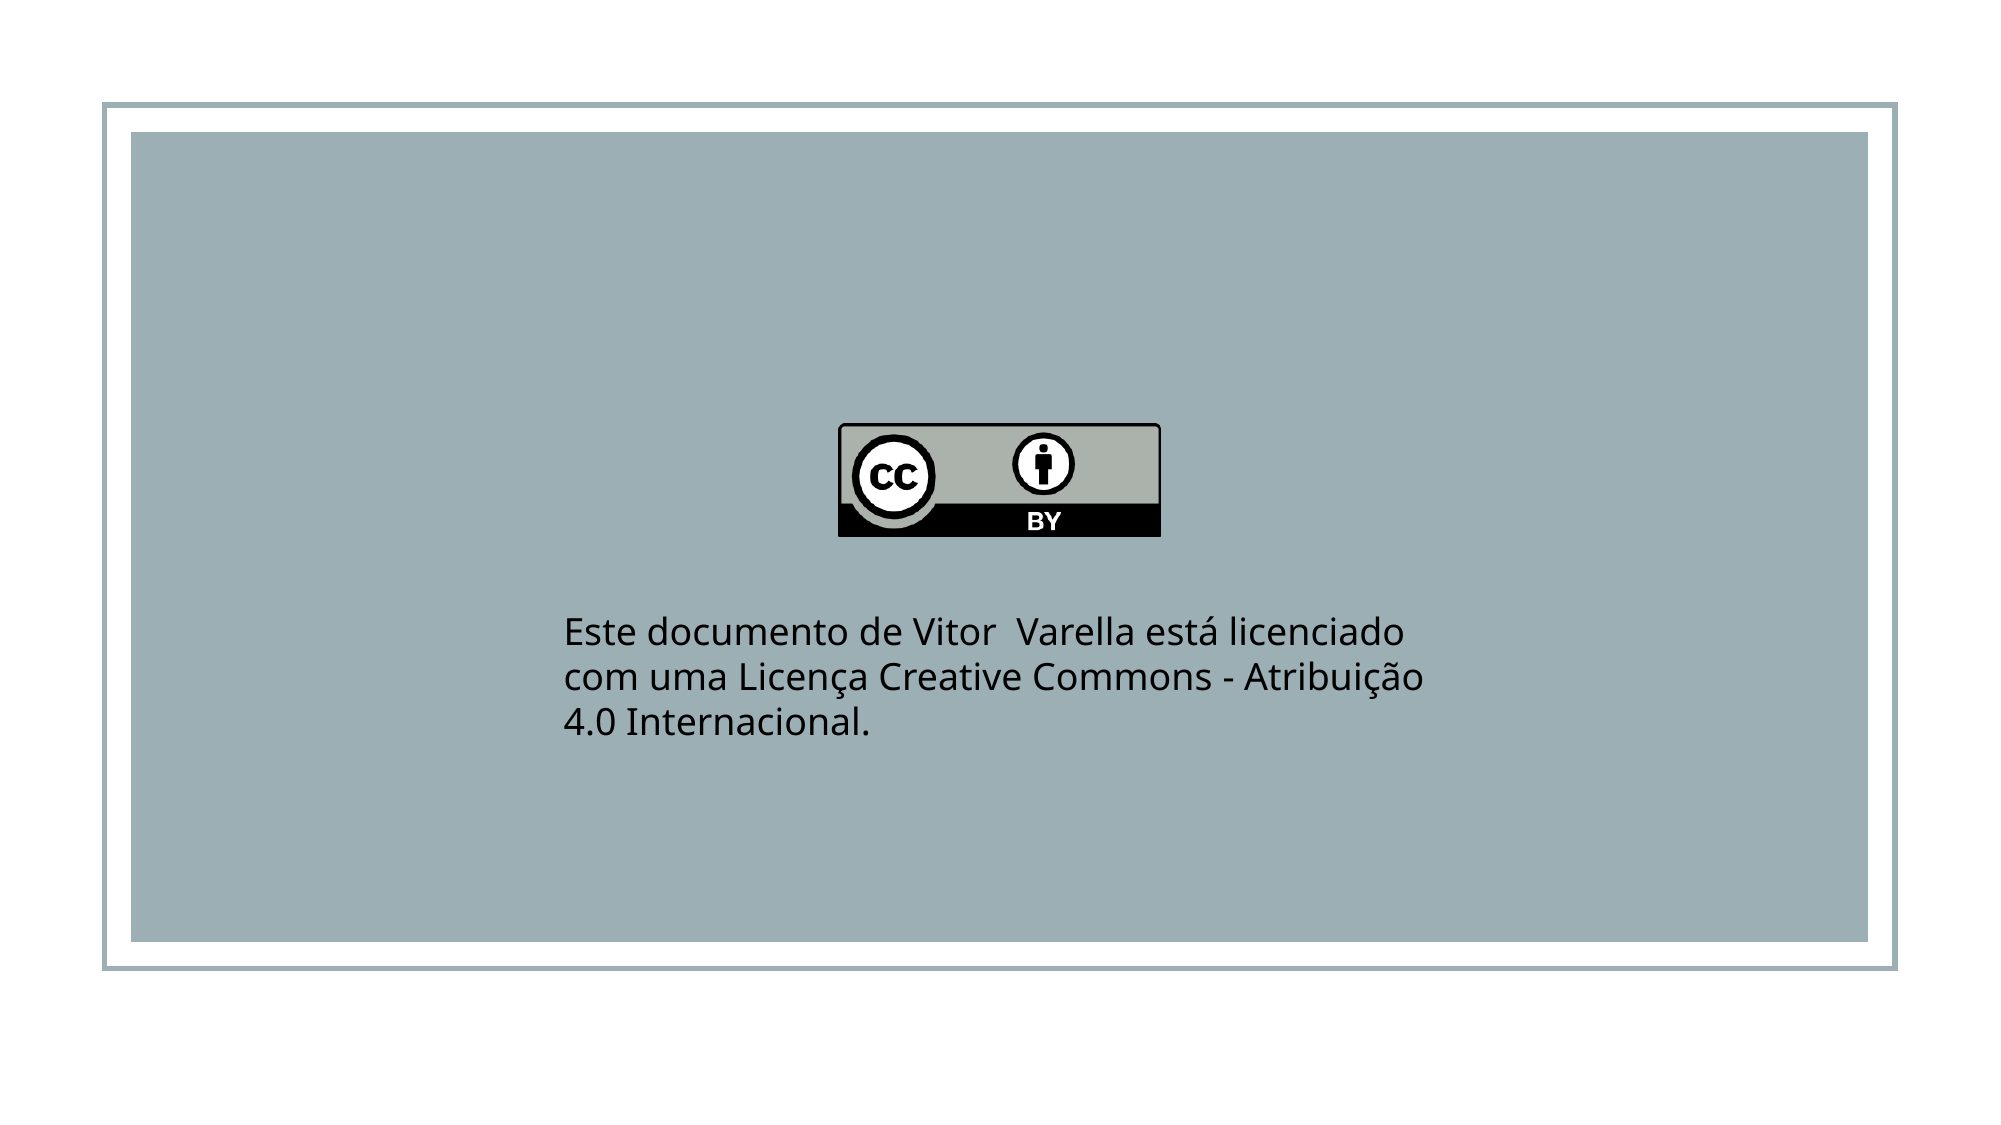

Este documento de Vitor Varella está licenciado com uma Licença Creative Commons - Atribuição 4.0 Internacional.